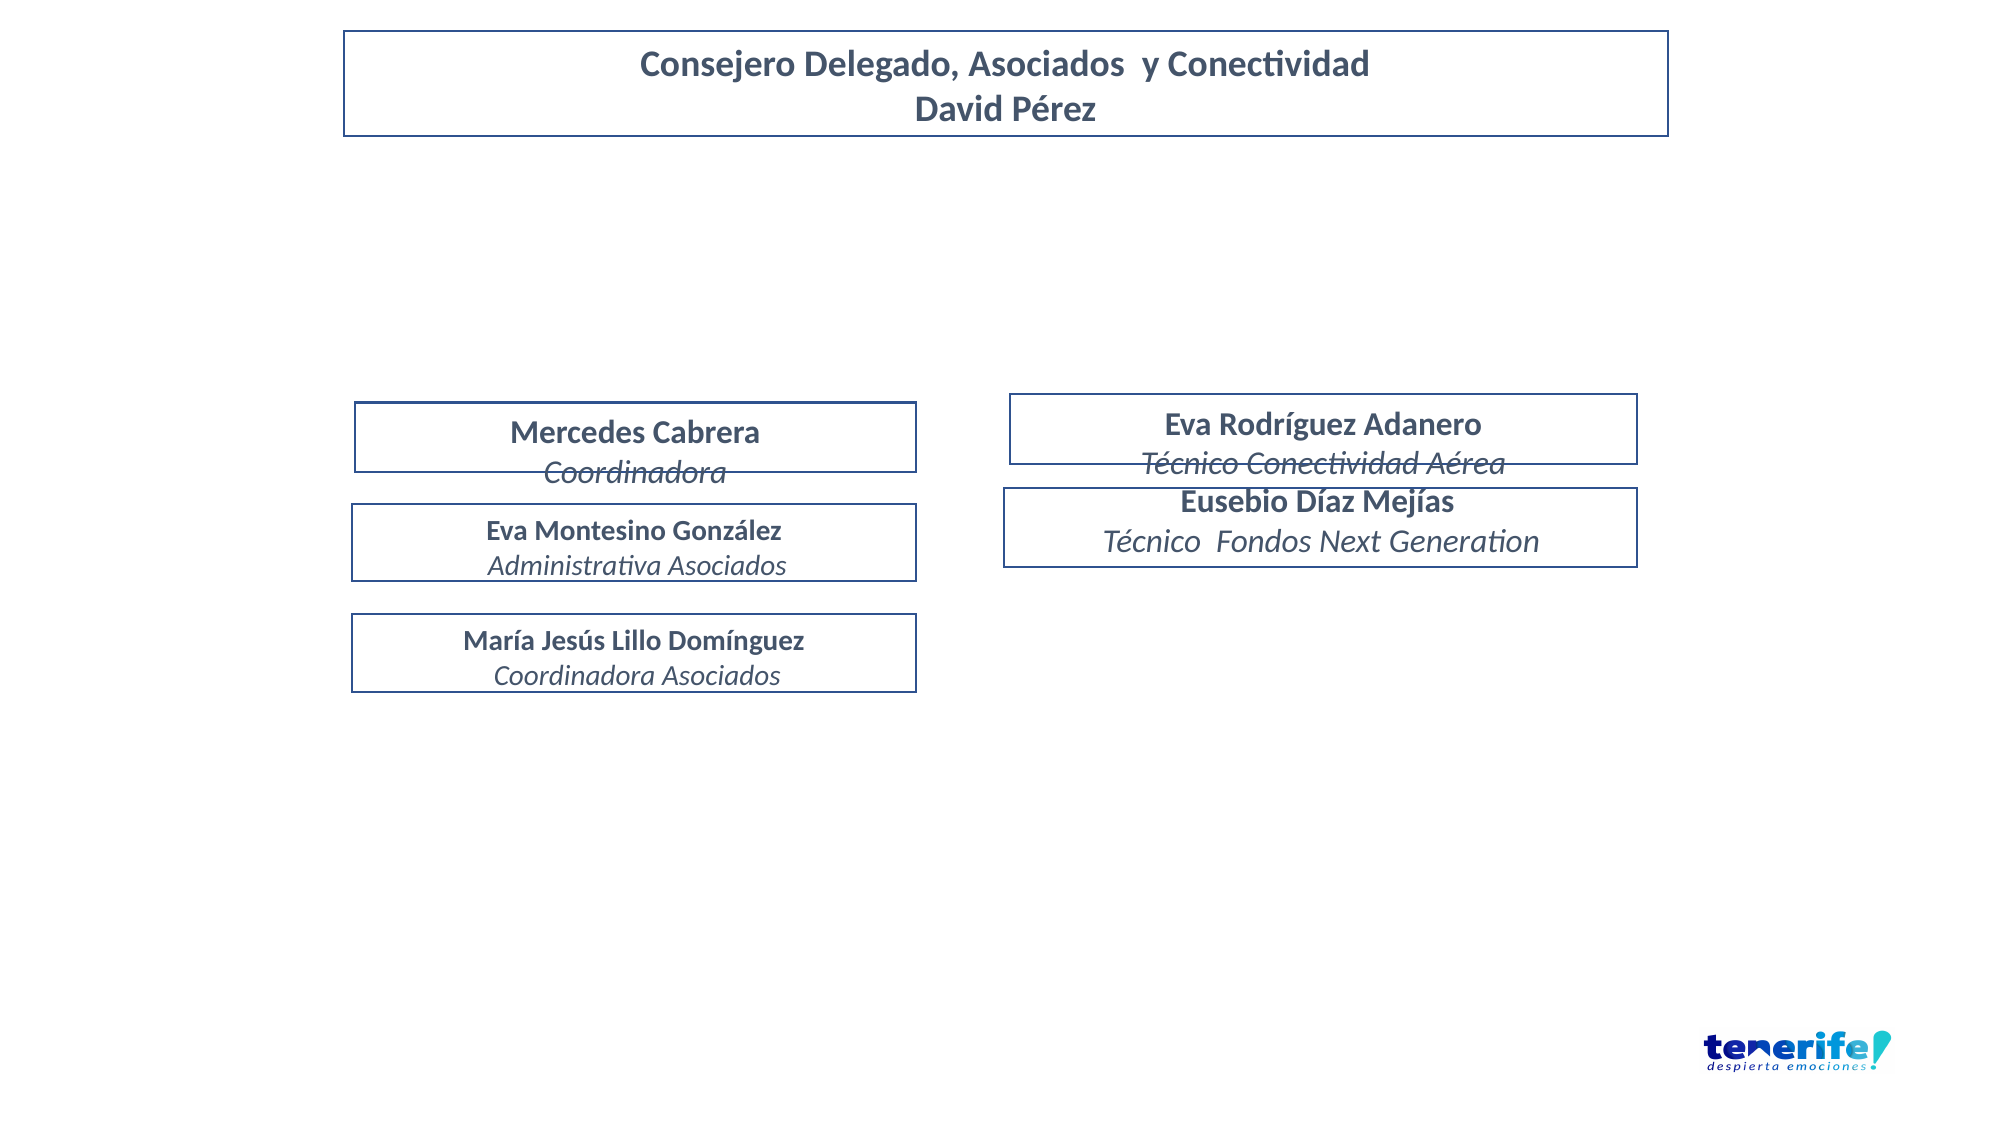

Consejero Delegado, Asociados y Conectividad
David Pérez
Eva Rodríguez Adanero
Técnico Conectividad Aérea
Mercedes Cabrera
Coordinadora
Eusebio Díaz Mejías
 Técnico Fondos Next Generation
Eva Montesino González
 Administrativa Asociados
María Jesús Lillo Domínguez
 Coordinadora Asociados